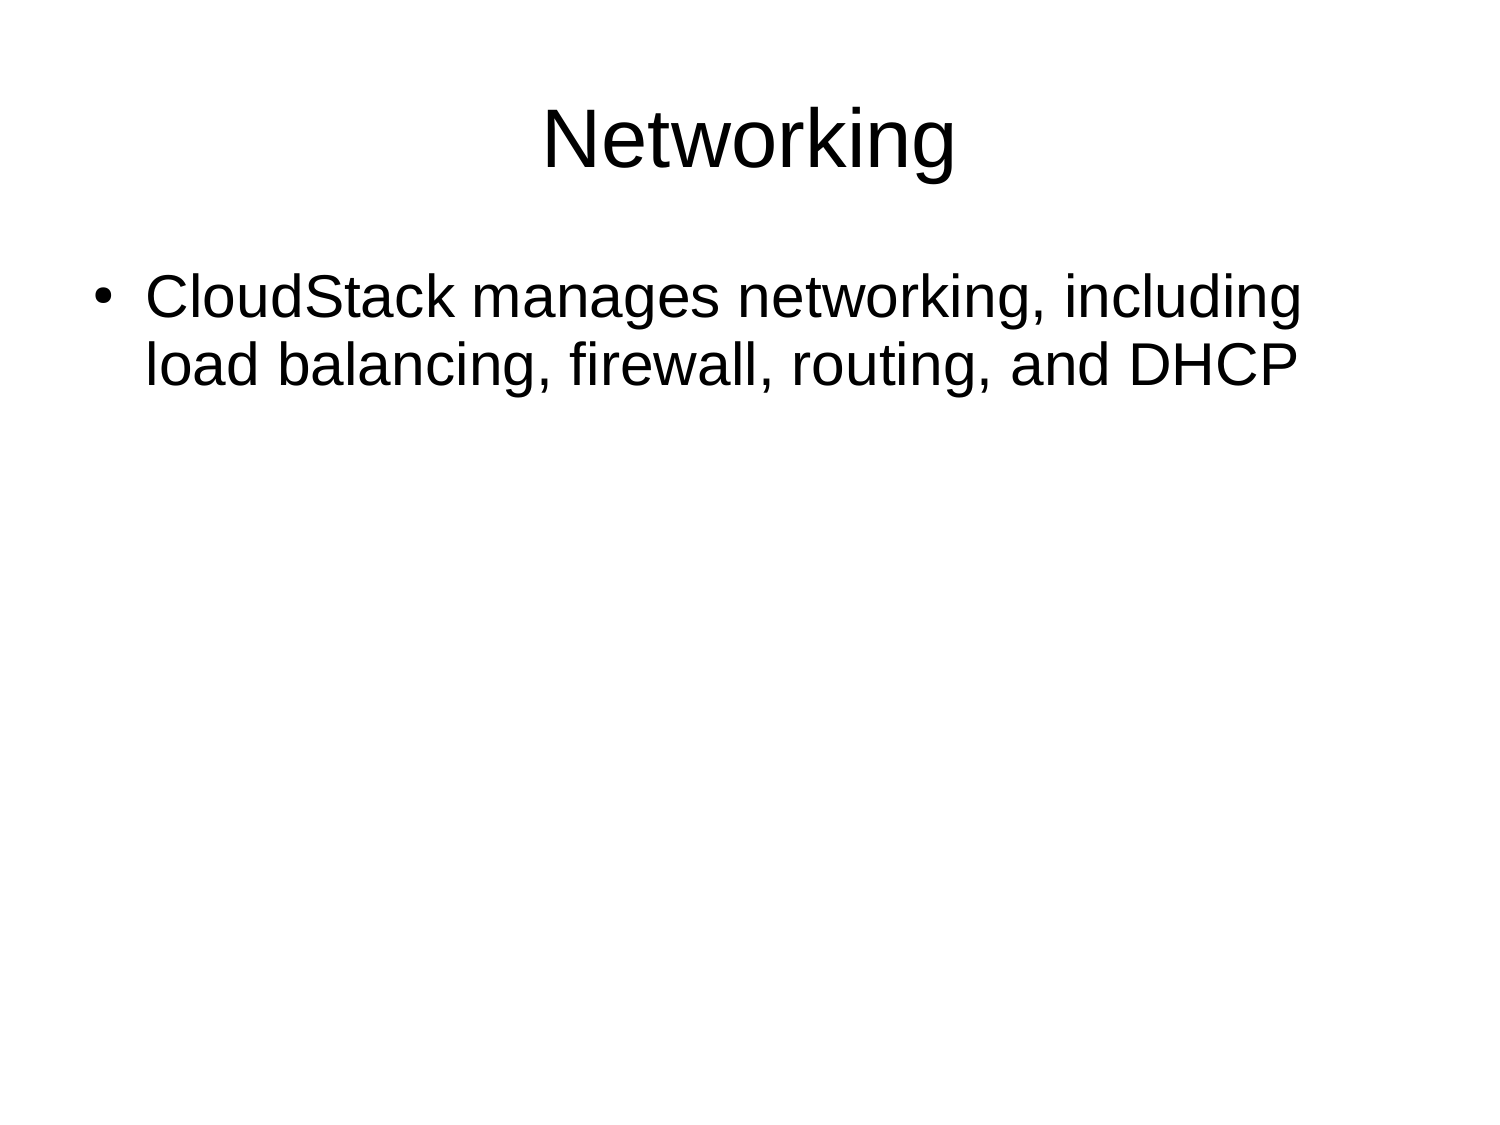

# Networking
CloudStack manages networking, including load balancing, firewall, routing, and DHCP